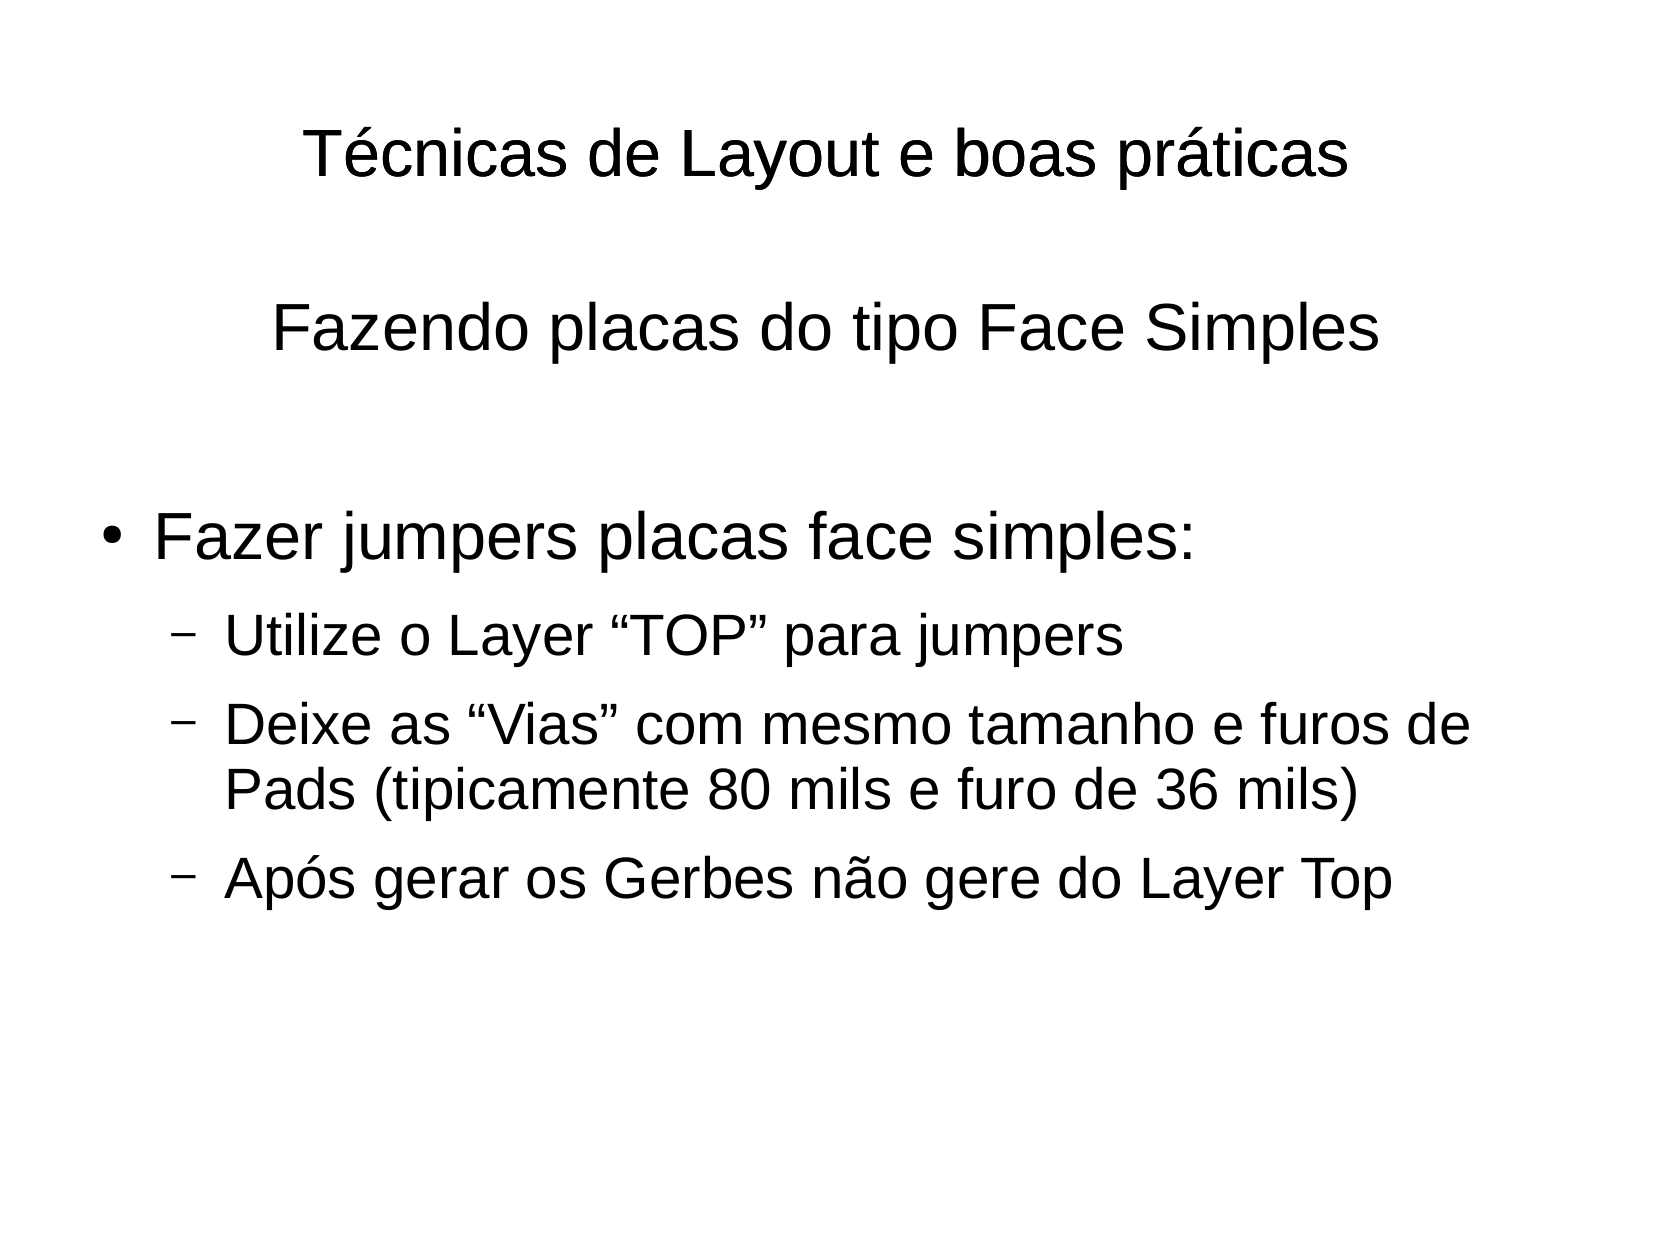

# Técnicas de Layout e boas práticas
Técnicas de Layout e boas práticas
Fazendo placas do tipo Face Simples
Fazer jumpers placas face simples:
Utilize o Layer “TOP” para jumpers
Deixe as “Vias” com mesmo tamanho e furos de Pads (tipicamente 80 mils e furo de 36 mils)
Após gerar os Gerbes não gere do Layer Top